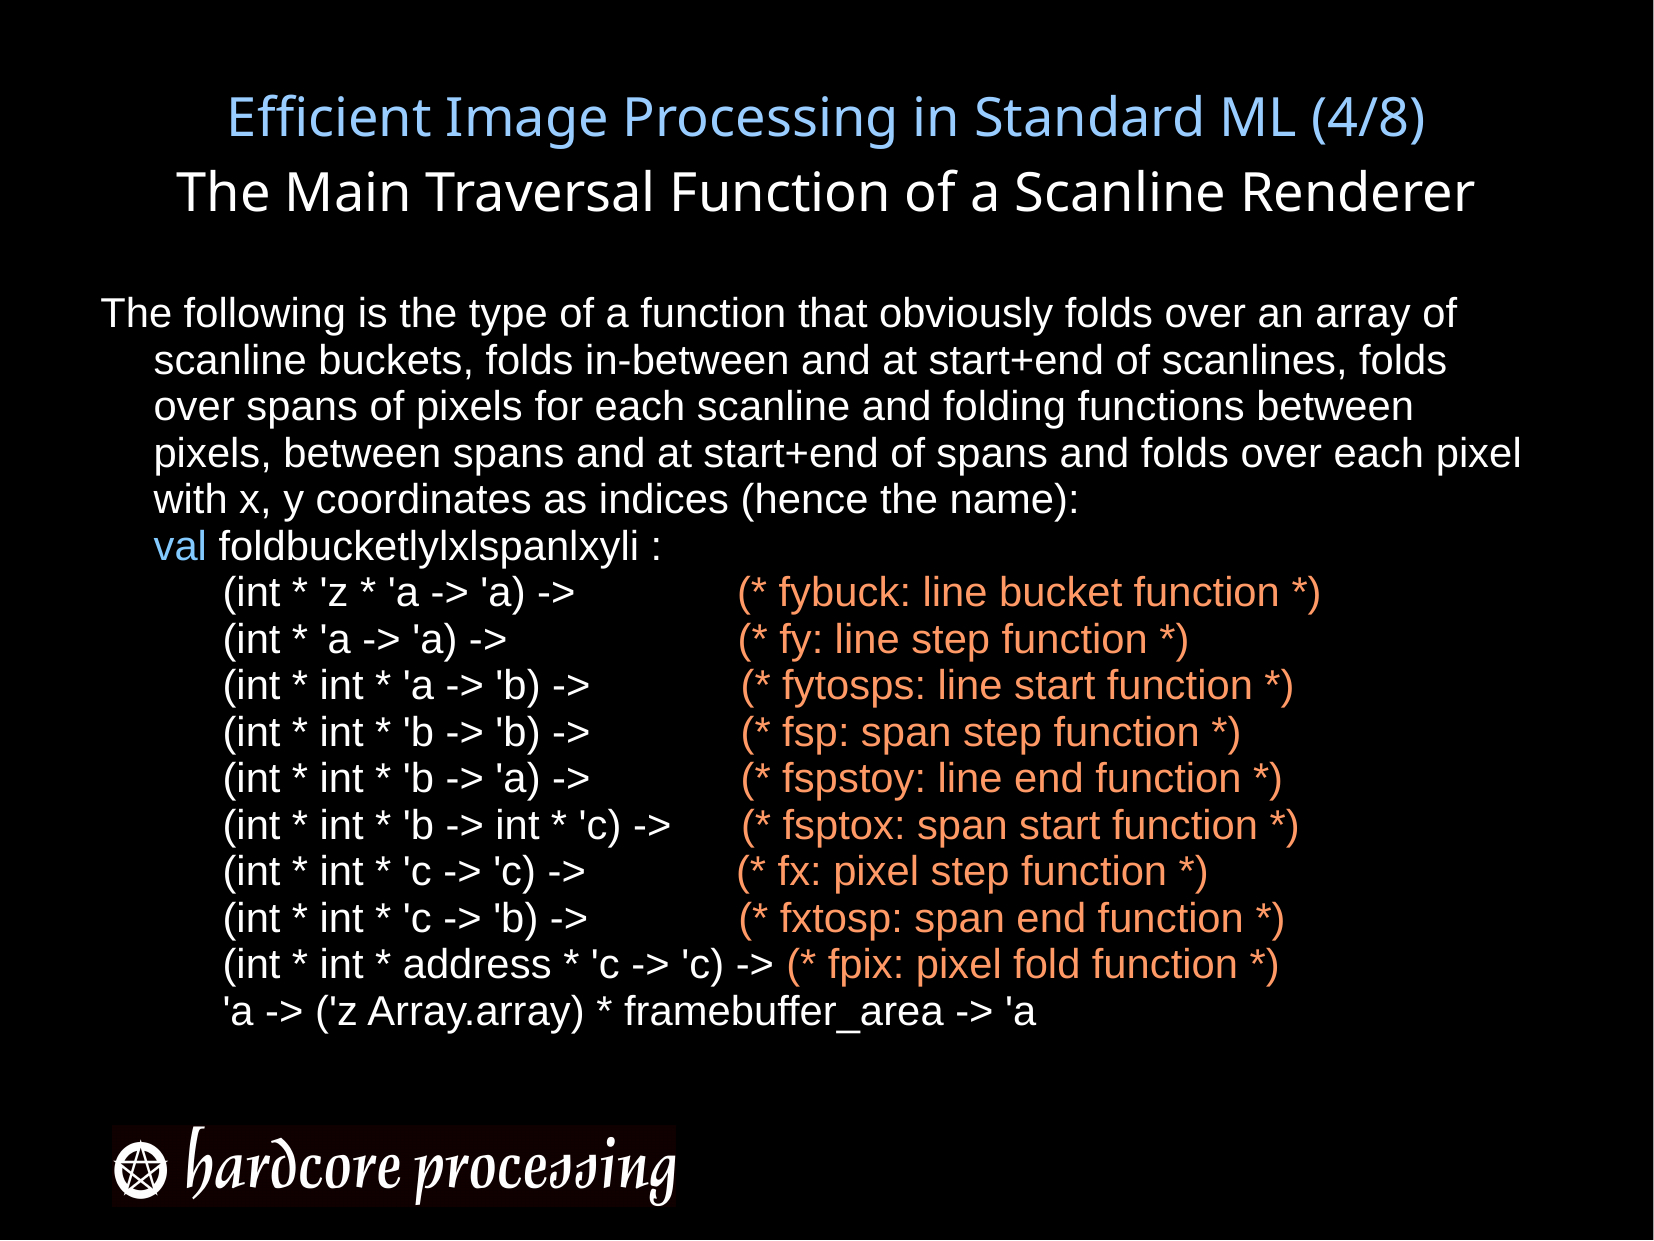

# Efficient Image Processing in Standard ML (4/8) The Main Traversal Function of a Scanline Renderer
The following is the type of a function that obviously folds over an array of scanline buckets, folds in-between and at start+end of scanlines, folds over spans of pixels for each scanline and folding functions between pixels, between spans and at start+end of spans and folds over each pixel with x, y coordinates as indices (hence the name):
val foldbucketlylxlspanlxyli :
 (int * 'z * 'a -> 'a) -> (* fybuck: line bucket function *)
 (int * 'a -> 'a) -> (* fy: line step function *)
 (int * int * 'a -> 'b) -> (* fytosps: line start function *)
 (int * int * 'b -> 'b) -> (* fsp: span step function *)
 (int * int * 'b -> 'a) -> (* fspstoy: line end function *)
 (int * int * 'b -> int * 'c) -> (* fsptox: span start function *)
 (int * int * 'c -> 'c) -> (* fx: pixel step function *)
 (int * int * 'c -> 'b) -> (* fxtosp: span end function *)
 (int * int * address * 'c -> 'c) -> (* fpix: pixel fold function *)
 'a -> ('z Array.array) * framebuffer_area -> 'a